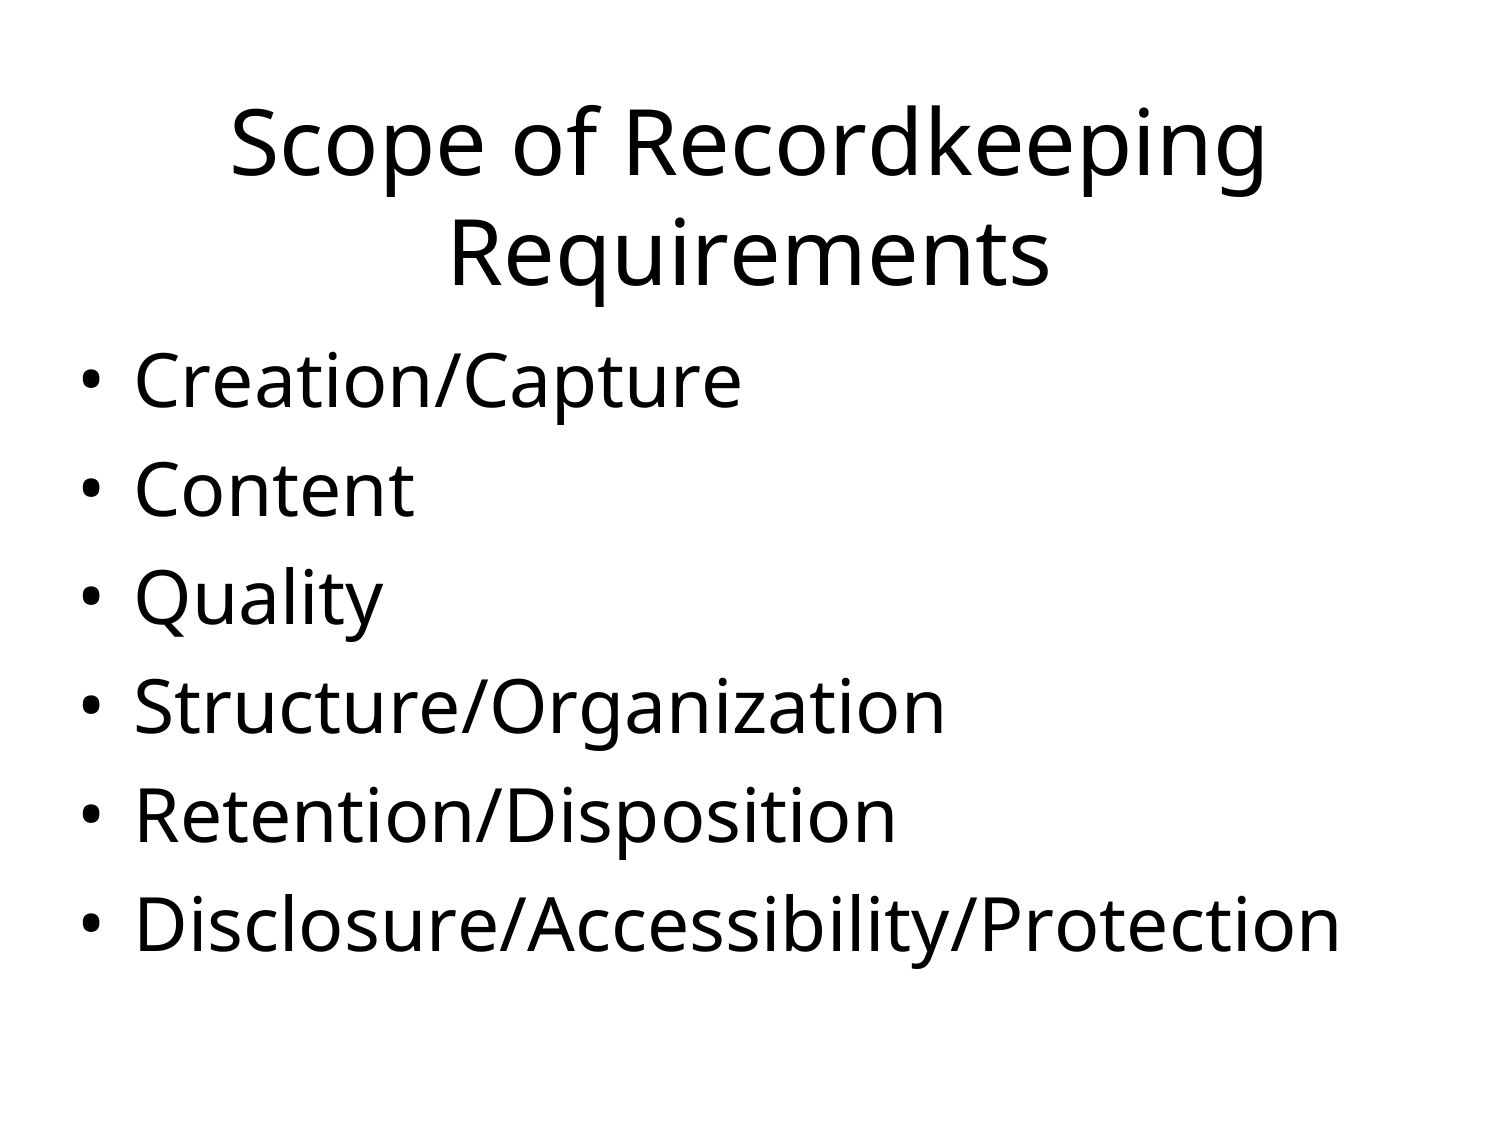

# Scope of Recordkeeping Requirements
Creation/Capture
Content
Quality
Structure/Organization
Retention/Disposition
Disclosure/Accessibility/Protection